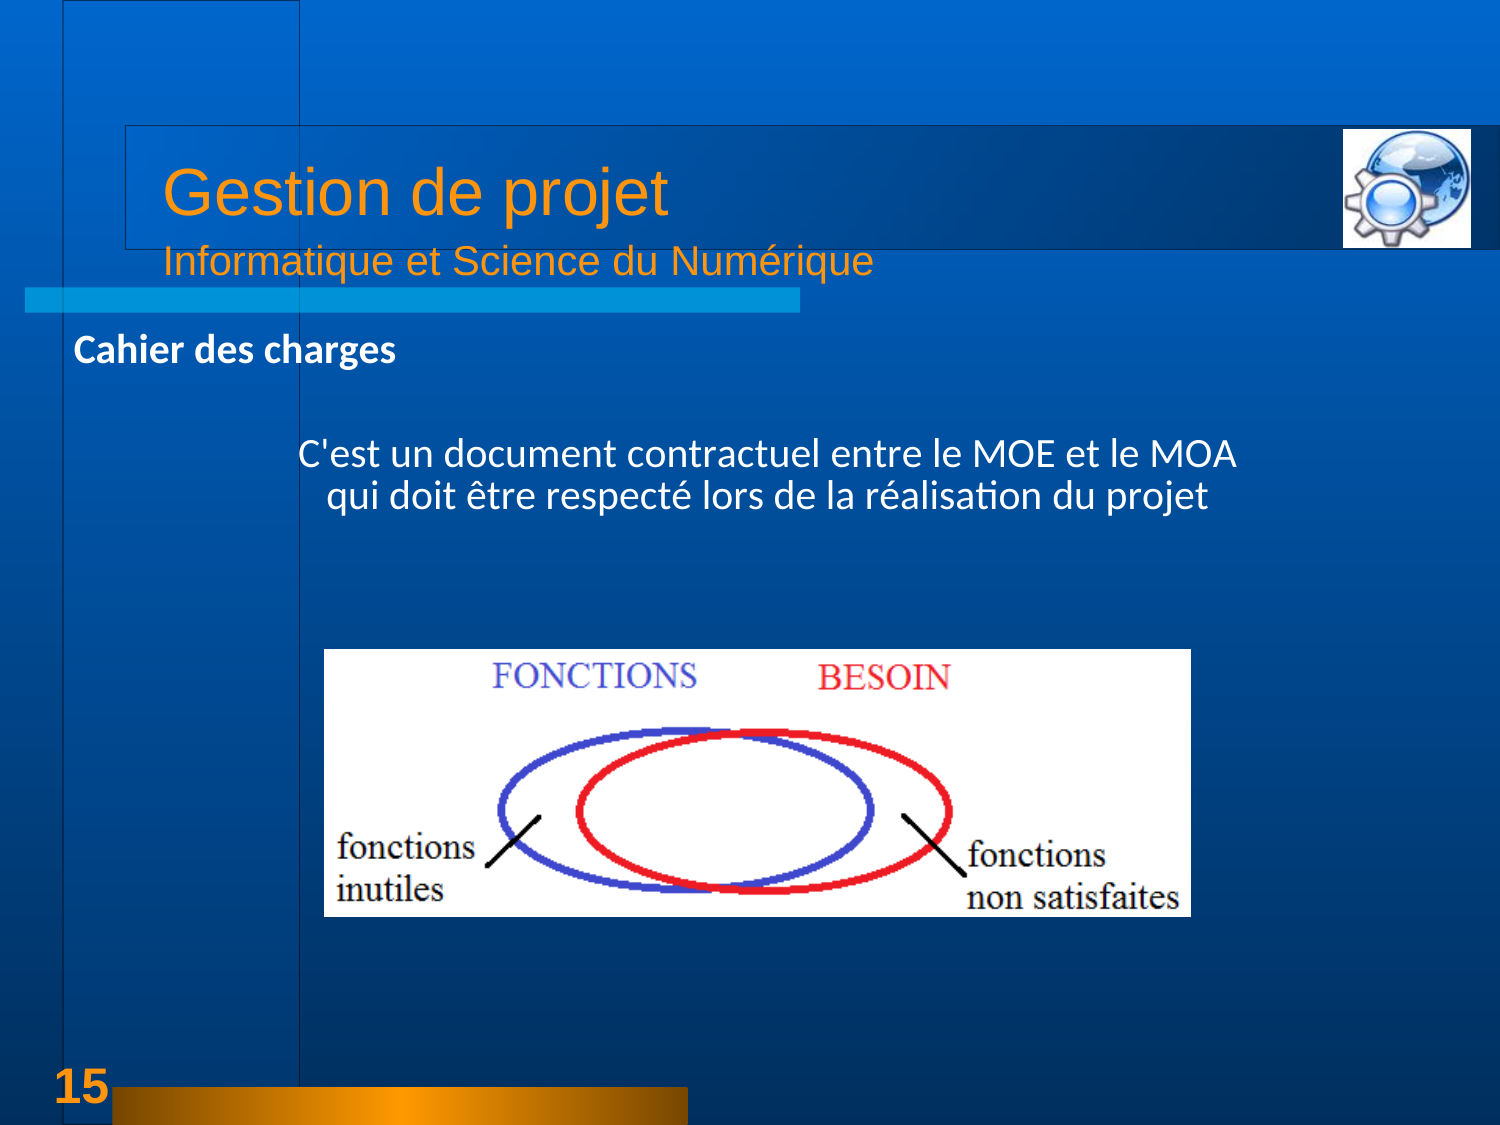

Cahier des charges
C'est un document contractuel entre le MOE et le MOA
qui doit être respecté lors de la réalisation du projet